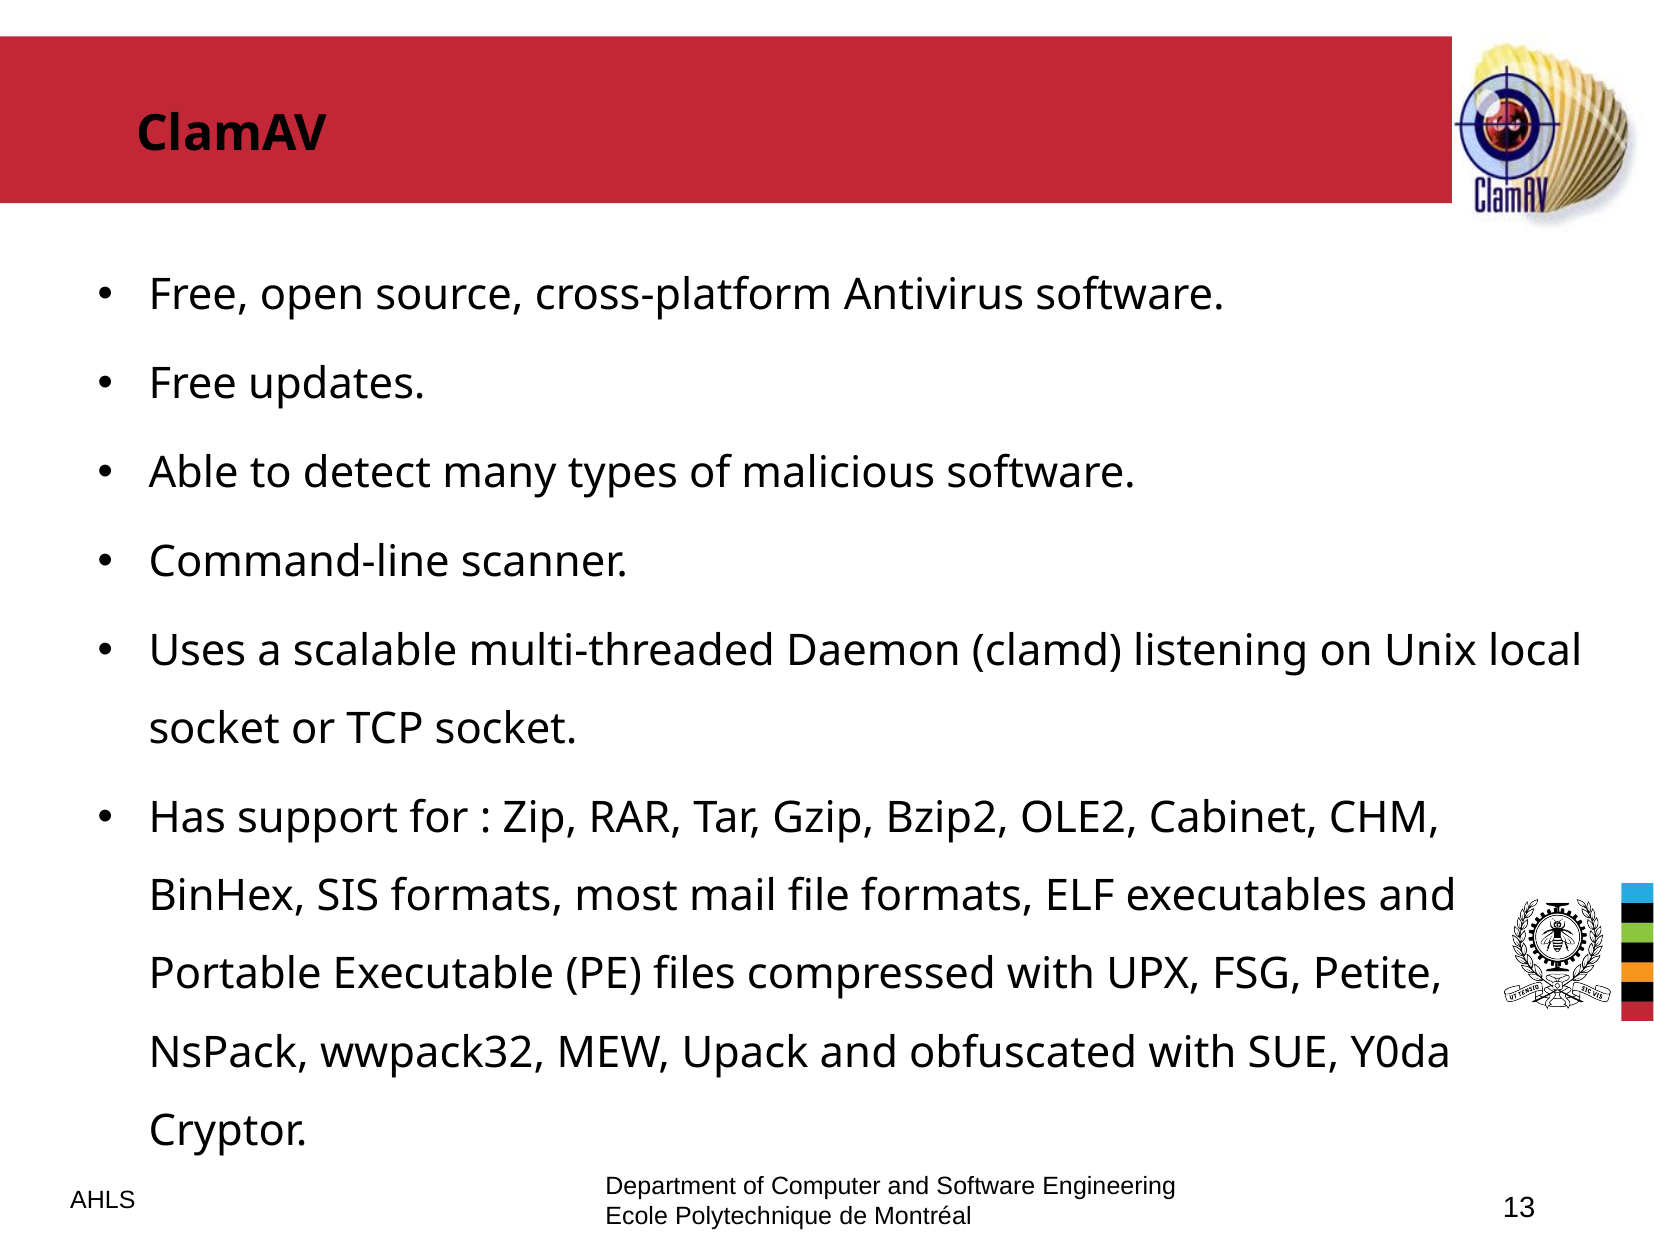

# ClamAV
Free, open source, cross-platform Antivirus software.
Free updates.
Able to detect many types of malicious software.
Command-line scanner.
Uses a scalable multi-threaded Daemon (clamd) listening on Unix local socket or TCP socket.
Has support for : Zip, RAR, Tar, Gzip, Bzip2, OLE2, Cabinet, CHM, BinHex, SIS formats, most mail file formats, ELF executables and Portable Executable (PE) files compressed with UPX, FSG, Petite, NsPack, wwpack32, MEW, Upack and obfuscated with SUE, Y0da Cryptor.